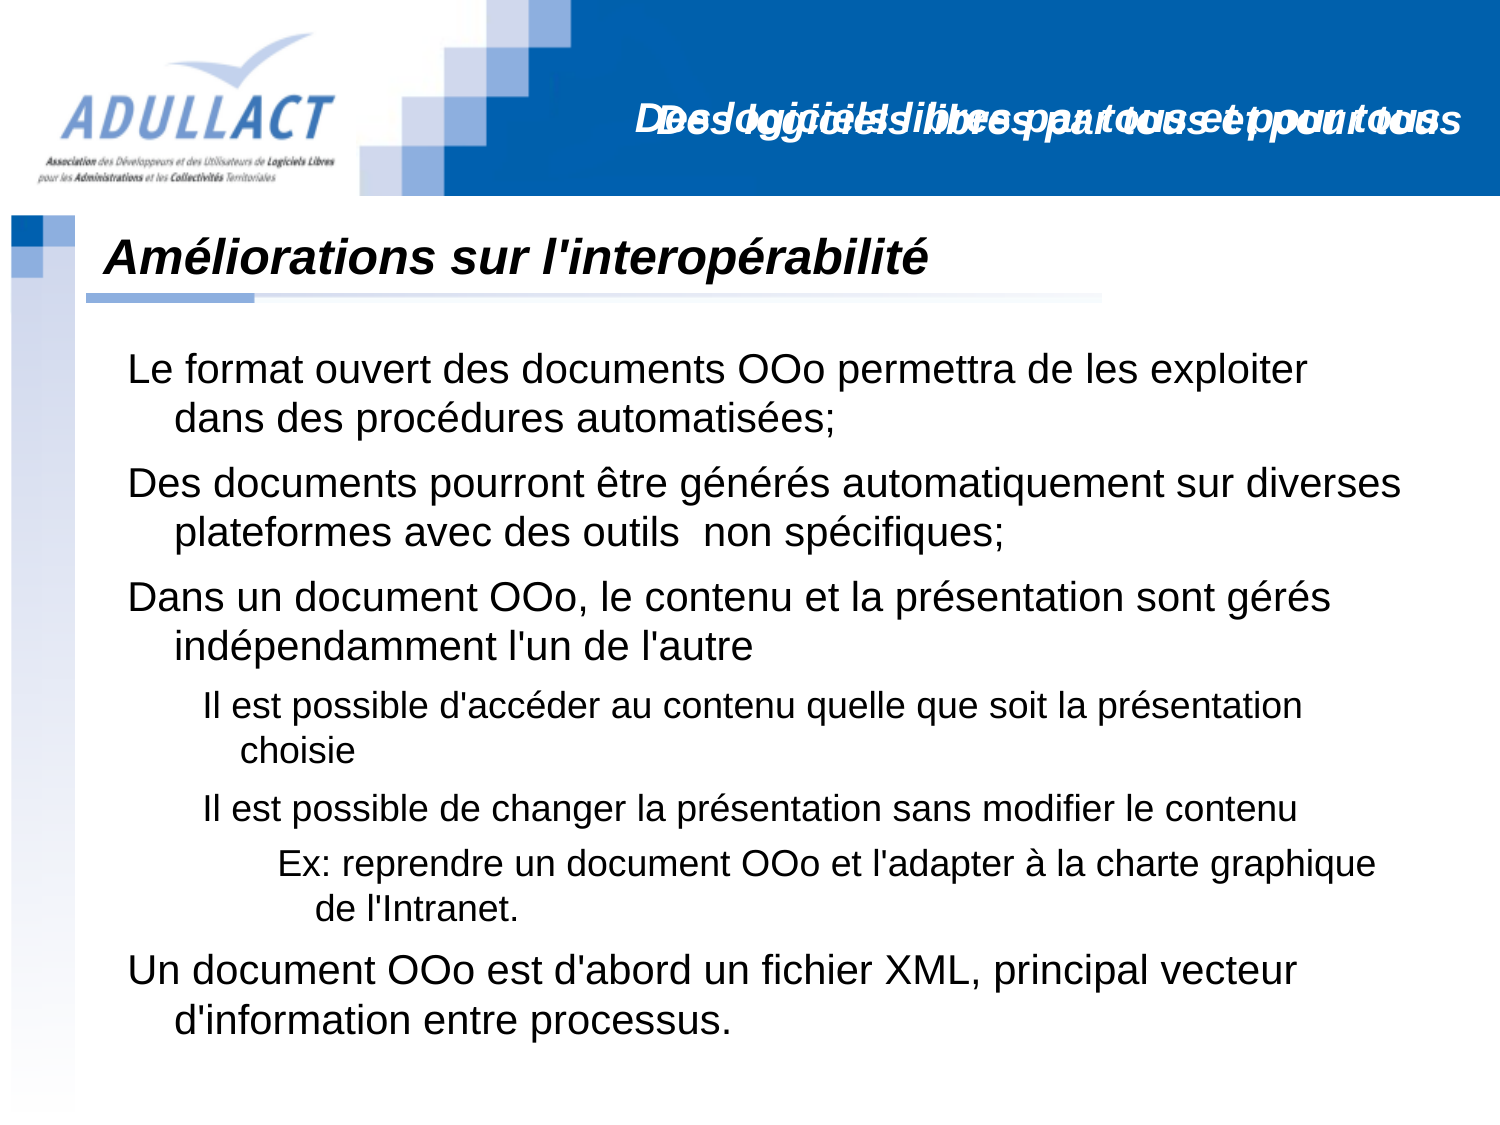

Des logiciels libres par tous et pour tous
Améliorations sur l'interopérabilité
# Le format ouvert des documents OOo permettra de les exploiter dans des procédures automatisées;
Des documents pourront être générés automatiquement sur diverses plateformes avec des outils non spécifiques;
Dans un document OOo, le contenu et la présentation sont gérés indépendamment l'un de l'autre
Il est possible d'accéder au contenu quelle que soit la présentation choisie
Il est possible de changer la présentation sans modifier le contenu
Ex: reprendre un document OOo et l'adapter à la charte graphique de l'Intranet.
Un document OOo est d'abord un fichier XML, principal vecteur d'information entre processus.